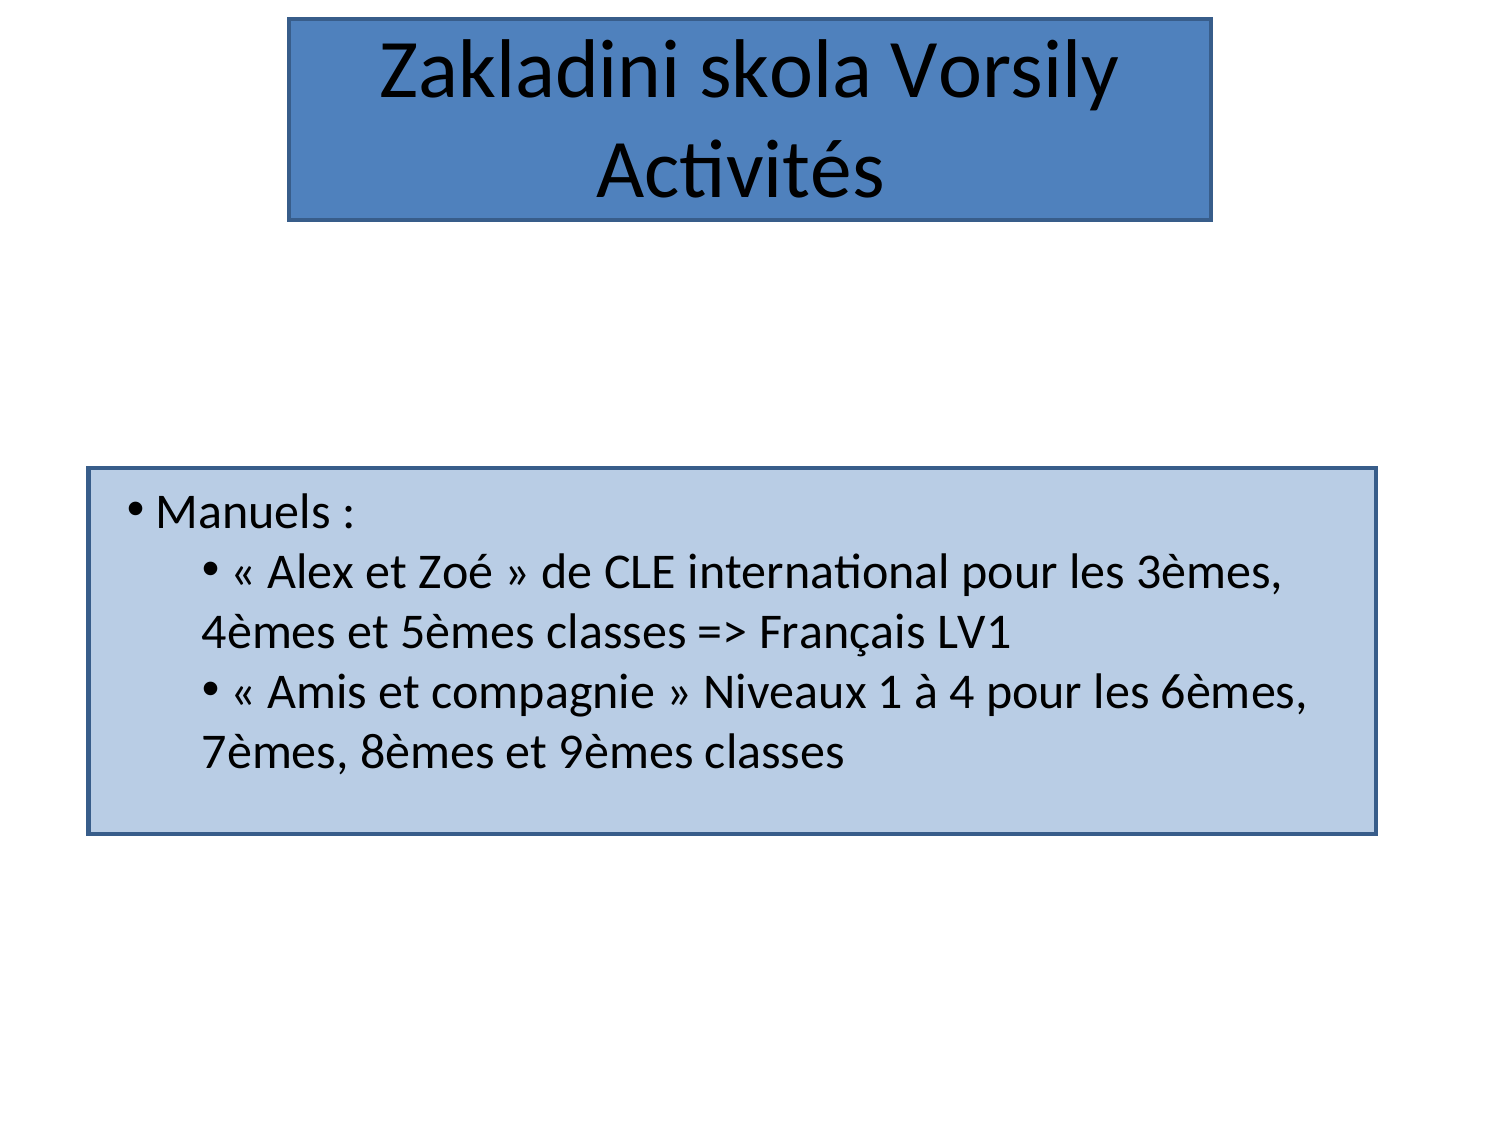

# Zakladini skola Vorsily Activités
 Manuels :
 « Alex et Zoé » de CLE international pour les 3èmes, 4èmes et 5èmes classes => Français LV1
 « Amis et compagnie » Niveaux 1 à 4 pour les 6èmes, 7èmes, 8èmes et 9èmes classes